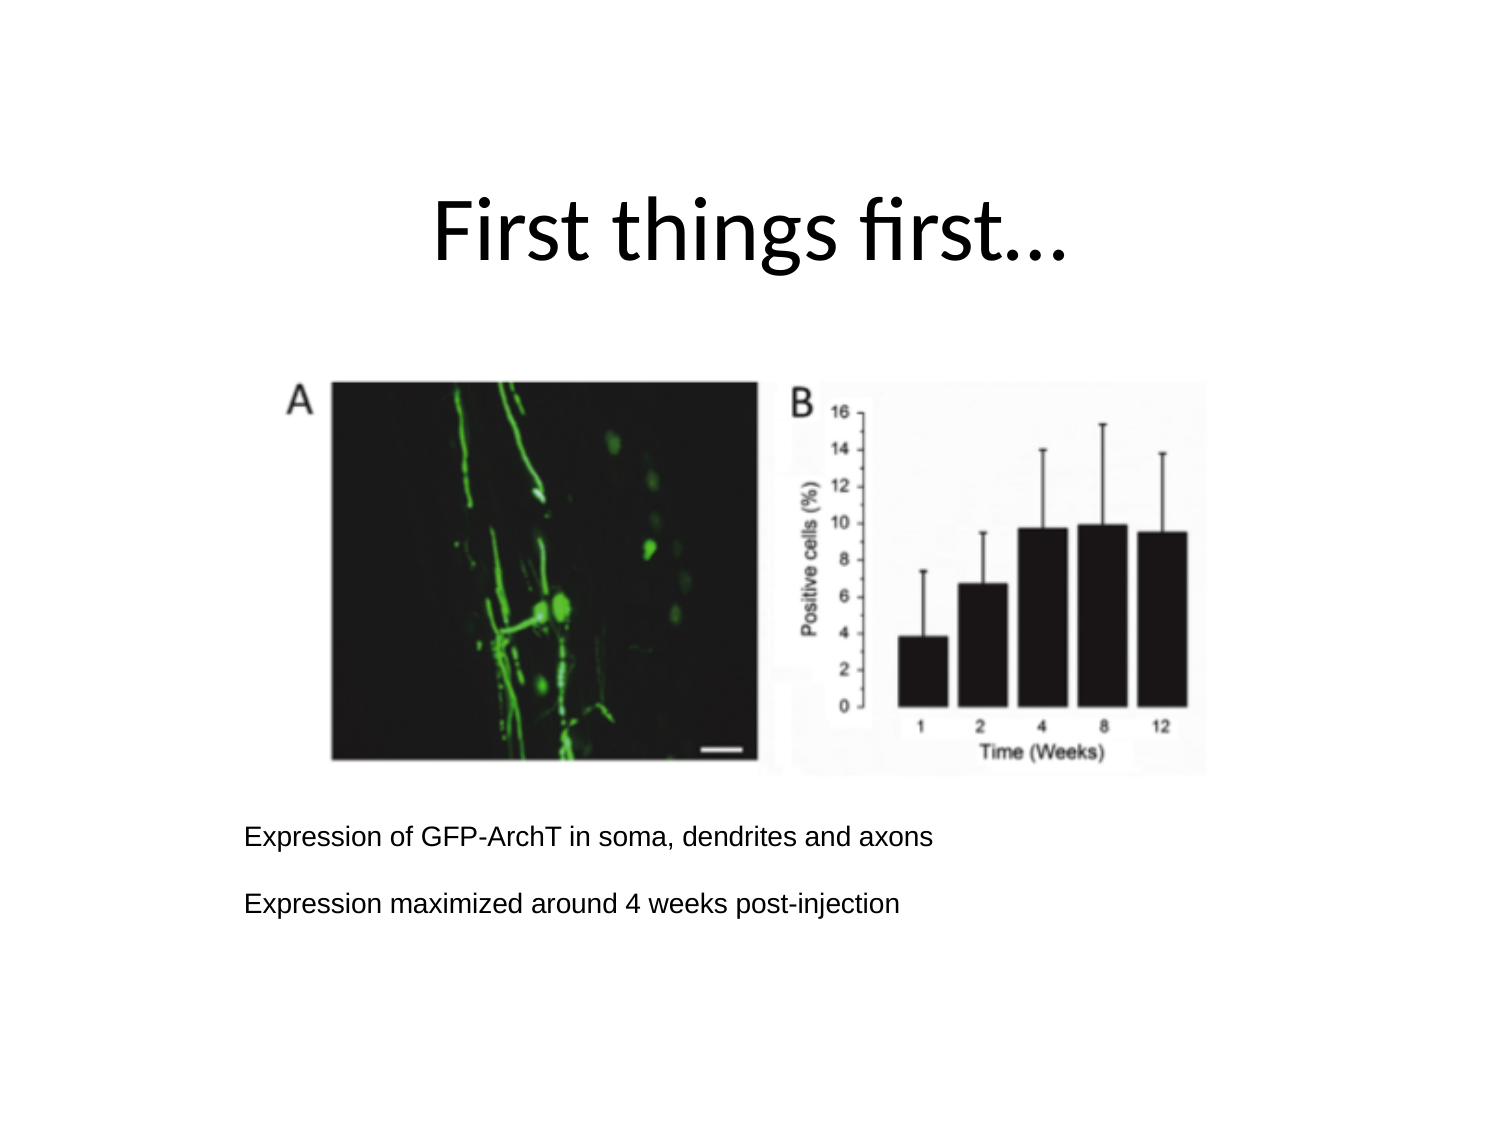

# First things first…
Expression of GFP-ArchT in soma, dendrites and axons
Expression maximized around 4 weeks post-injection